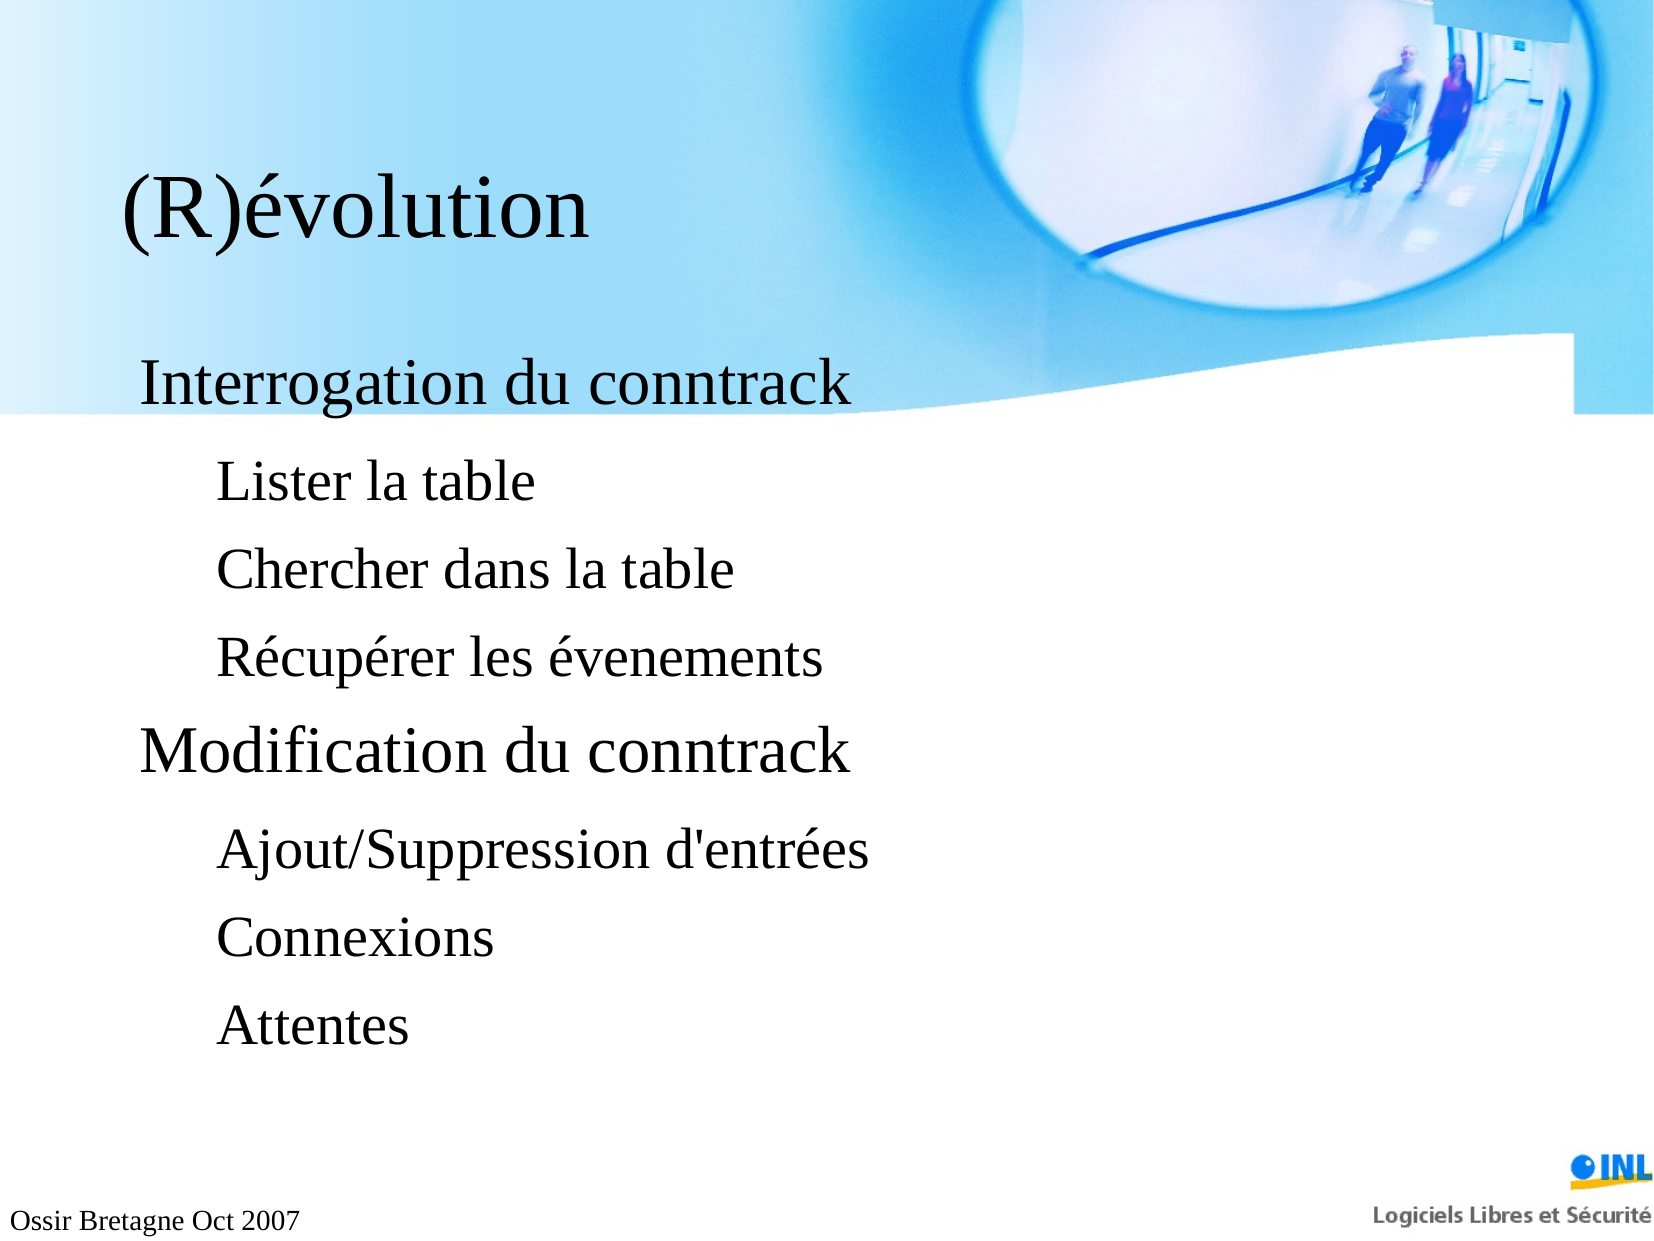

# (R)évolution
Interrogation du conntrack
Lister la table
Chercher dans la table
Récupérer les évenements
Modification du conntrack
Ajout/Suppression d'entrées
Connexions
Attentes